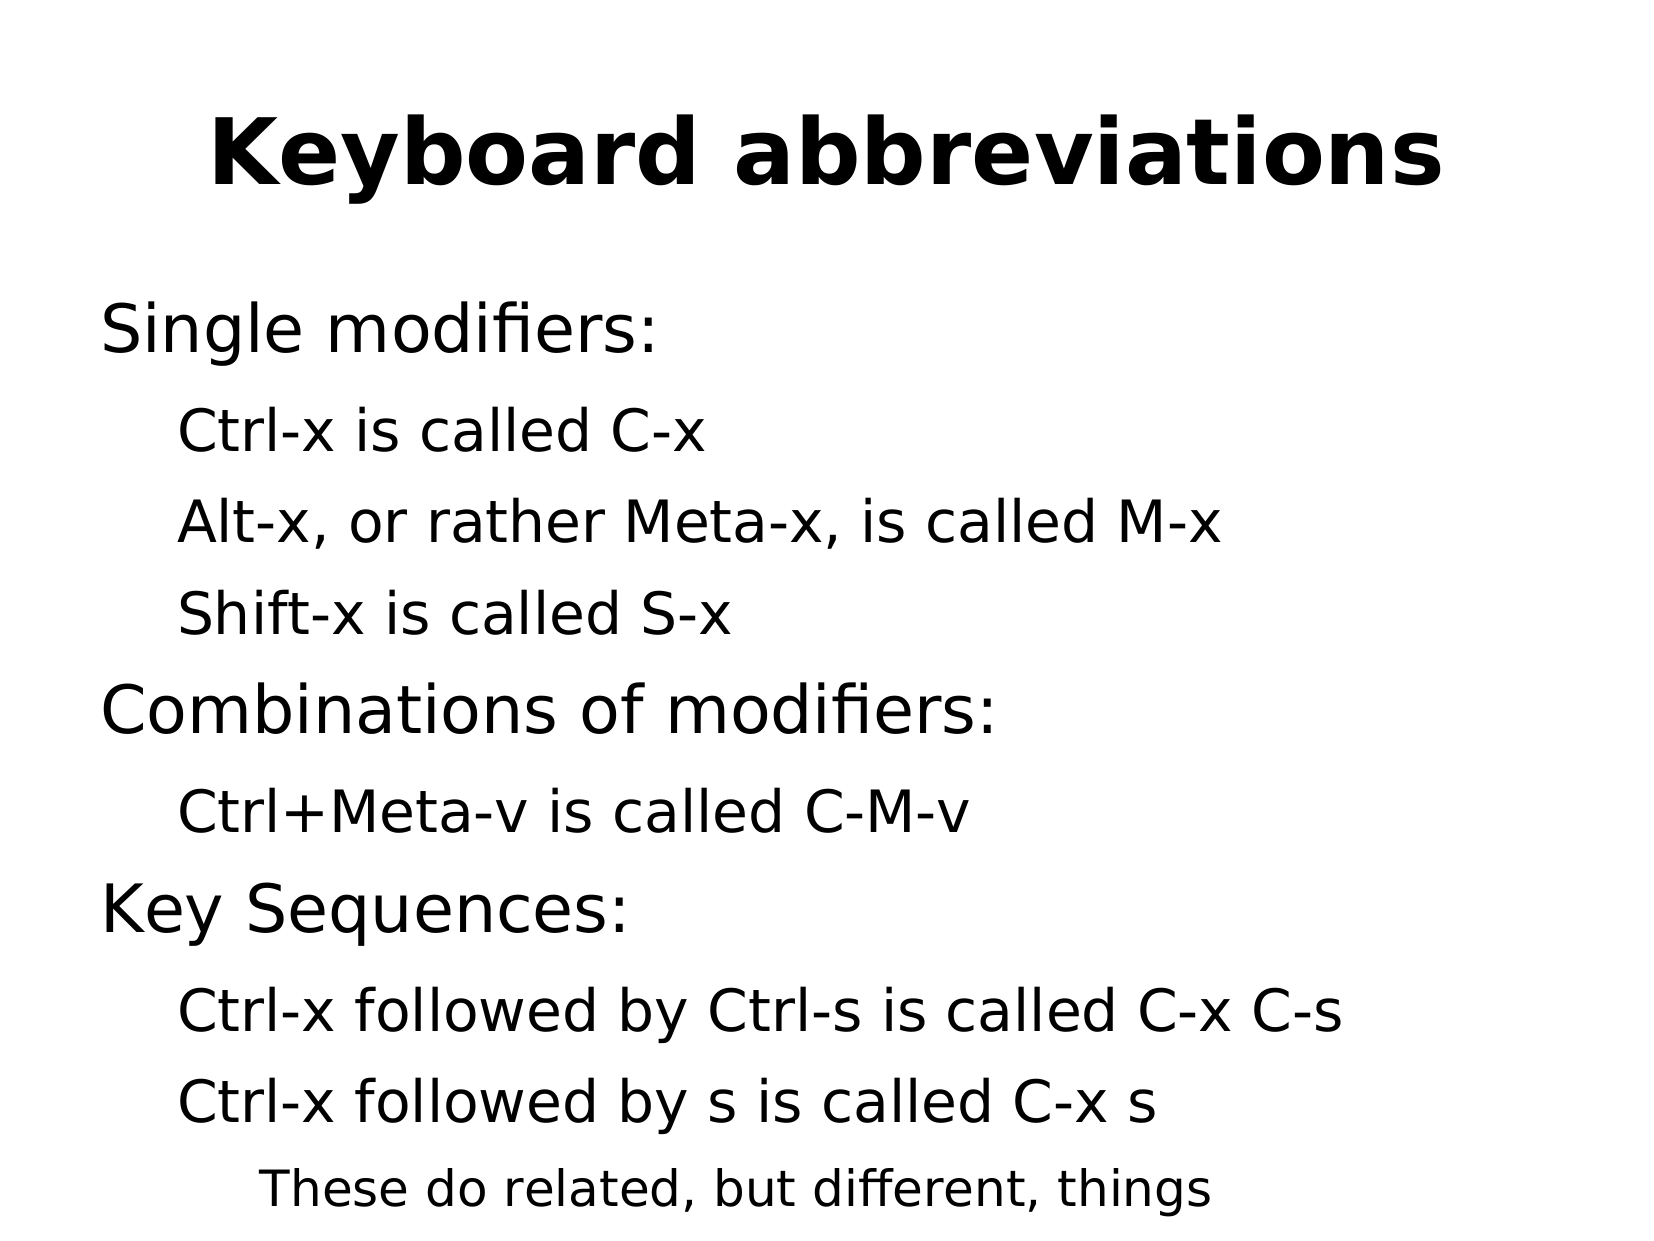

# Keyboard abbreviations
Single modifiers:
Ctrl-x is called C-x
Alt-x, or rather Meta-x, is called M-x
Shift-x is called S-x
Combinations of modifiers:
Ctrl+Meta-v is called C-M-v
Key Sequences:
Ctrl-x followed by Ctrl-s is called C-x C-s
Ctrl-x followed by s is called C-x s
These do related, but different, things